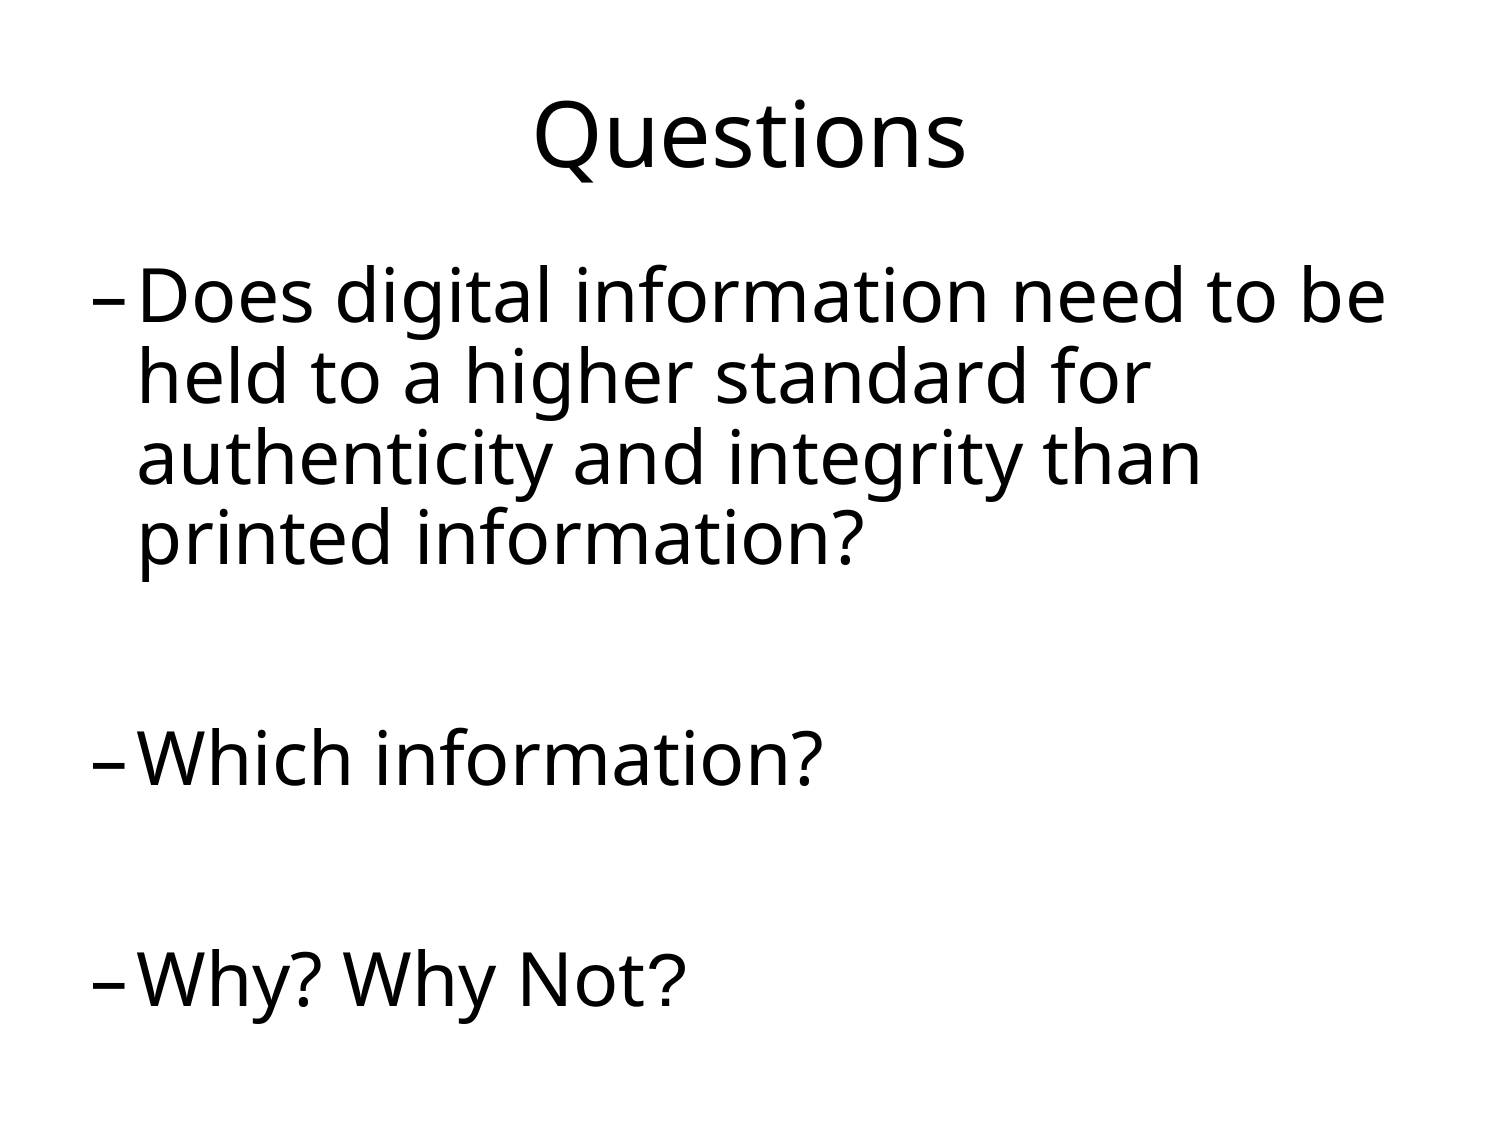

# Questions
Does digital information need to be held to a higher standard for authenticity and integrity than printed information?
Which information?
Why? Why Not?